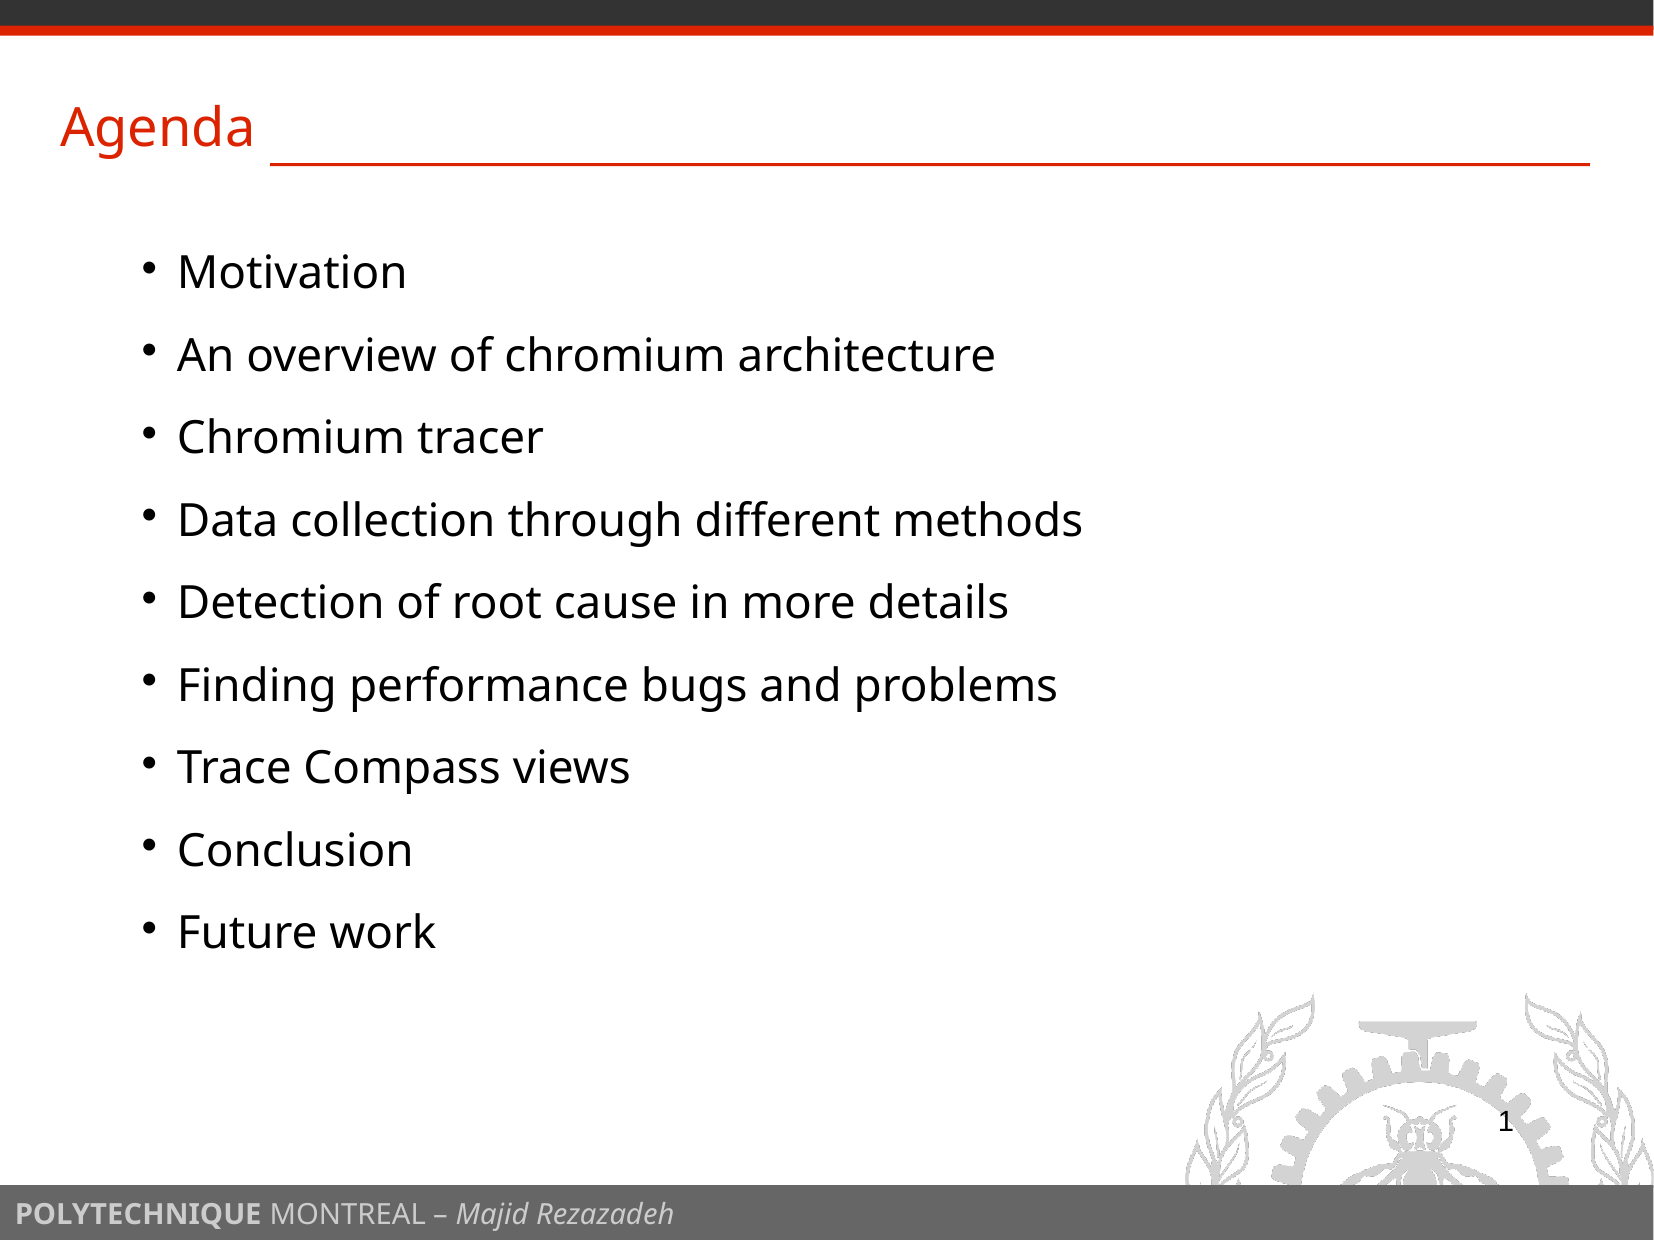

Agenda
Motivation
An overview of chromium architecture
Chromium tracer
Data collection through different methods
Detection of root cause in more details
Finding performance bugs and problems
Trace Compass views
Conclusion
Future work
1
POLYTECHNIQUE MONTREAL – Majid Rezazadeh